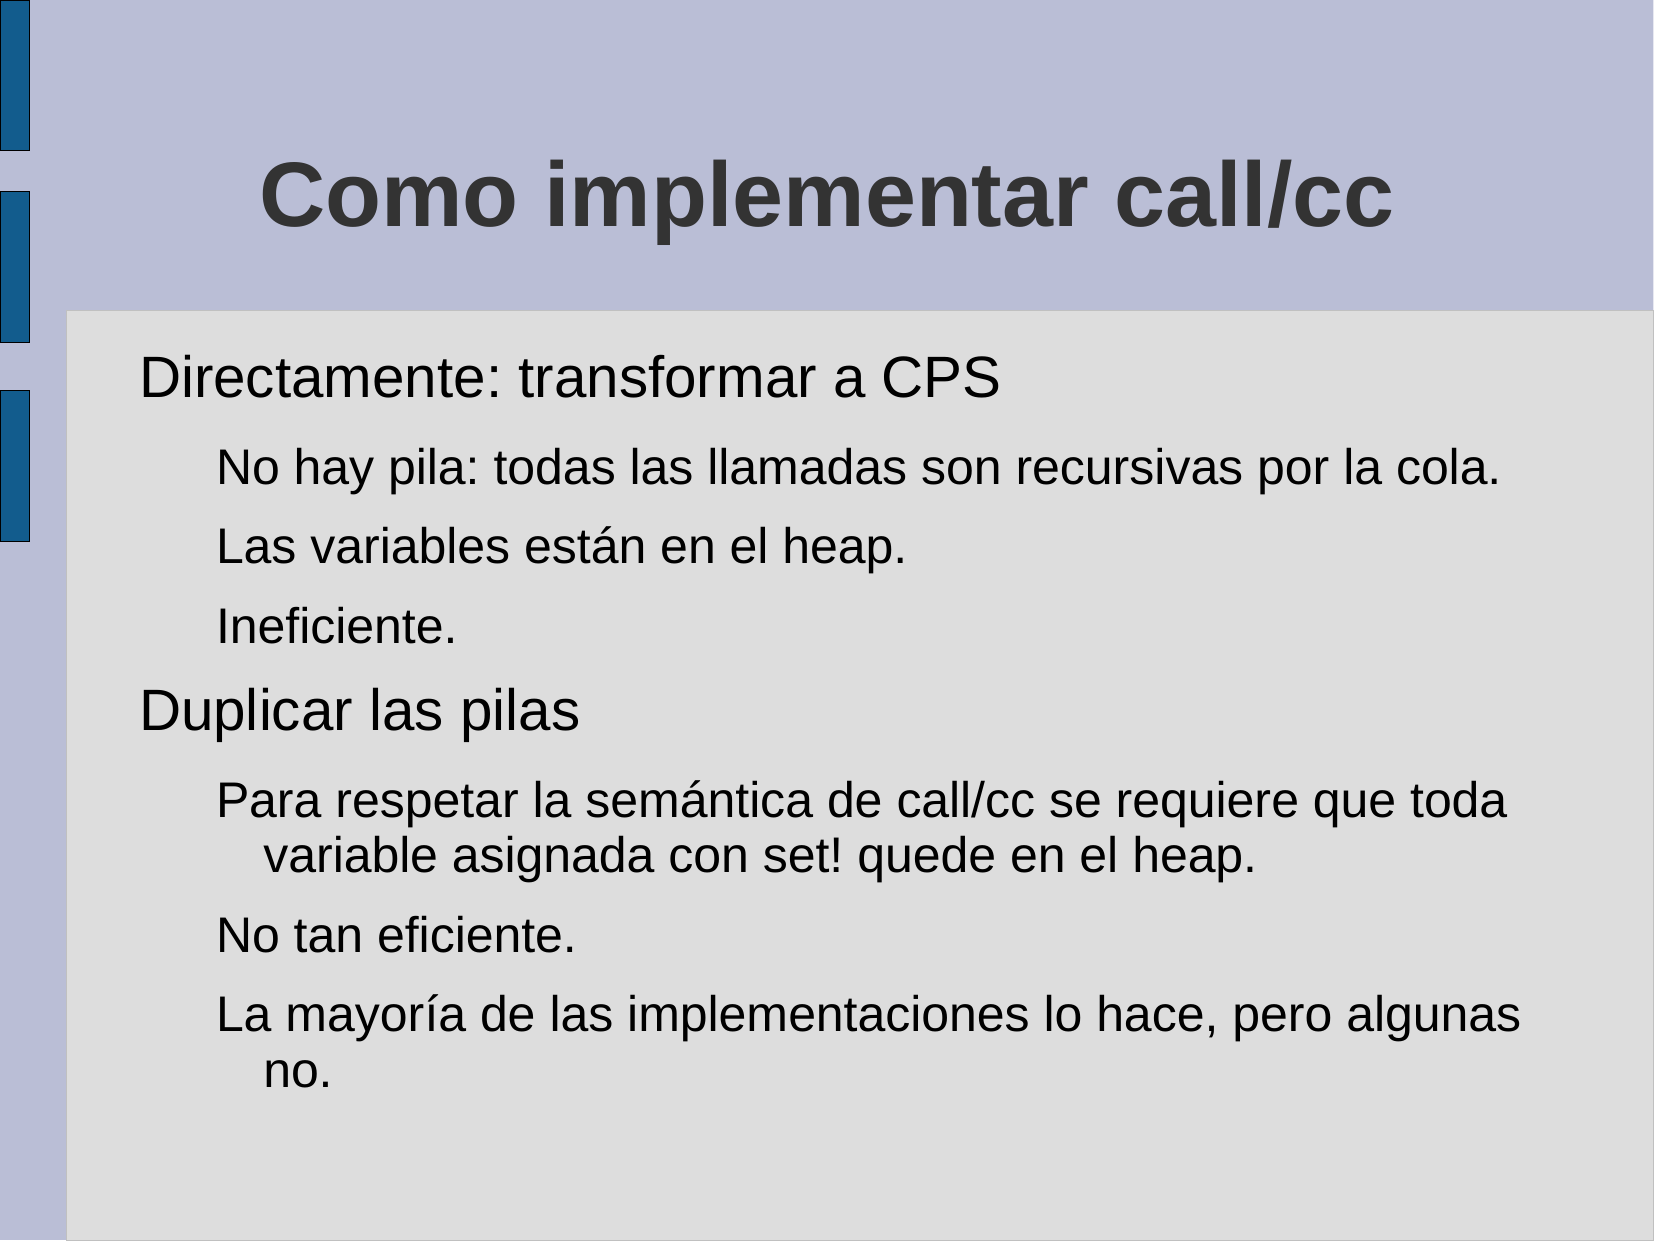

# Como implementar call/cc
Directamente: transformar a CPS
No hay pila: todas las llamadas son recursivas por la cola.
Las variables están en el heap.
Ineficiente.
Duplicar las pilas
Para respetar la semántica de call/cc se requiere que toda variable asignada con set! quede en el heap.
No tan eficiente.
La mayoría de las implementaciones lo hace, pero algunas no.